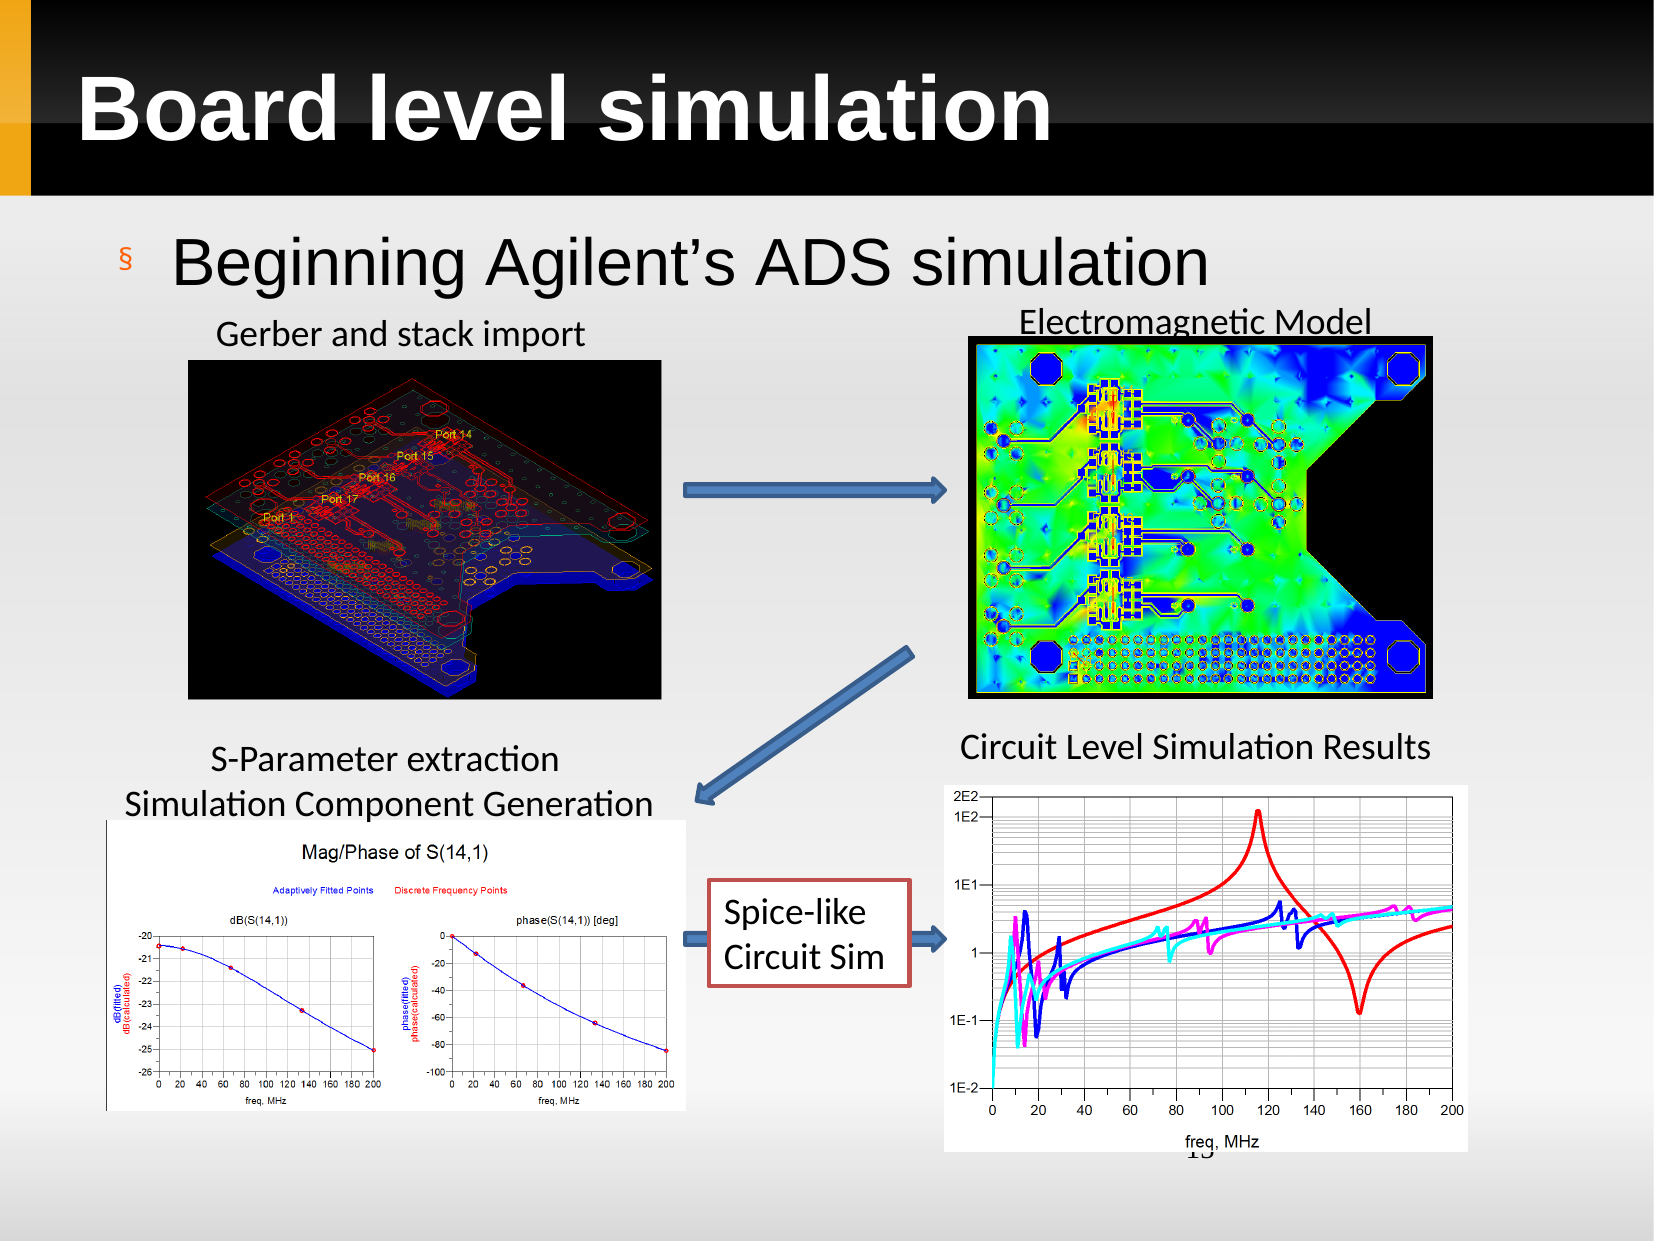

# Board level simulation
Beginning Agilent’s ADS simulation
Electromagnetic Model
Gerber and stack import
Circuit Level Simulation Results
S-Parameter extraction
Simulation Component Generation
Spice-like Circuit Sim